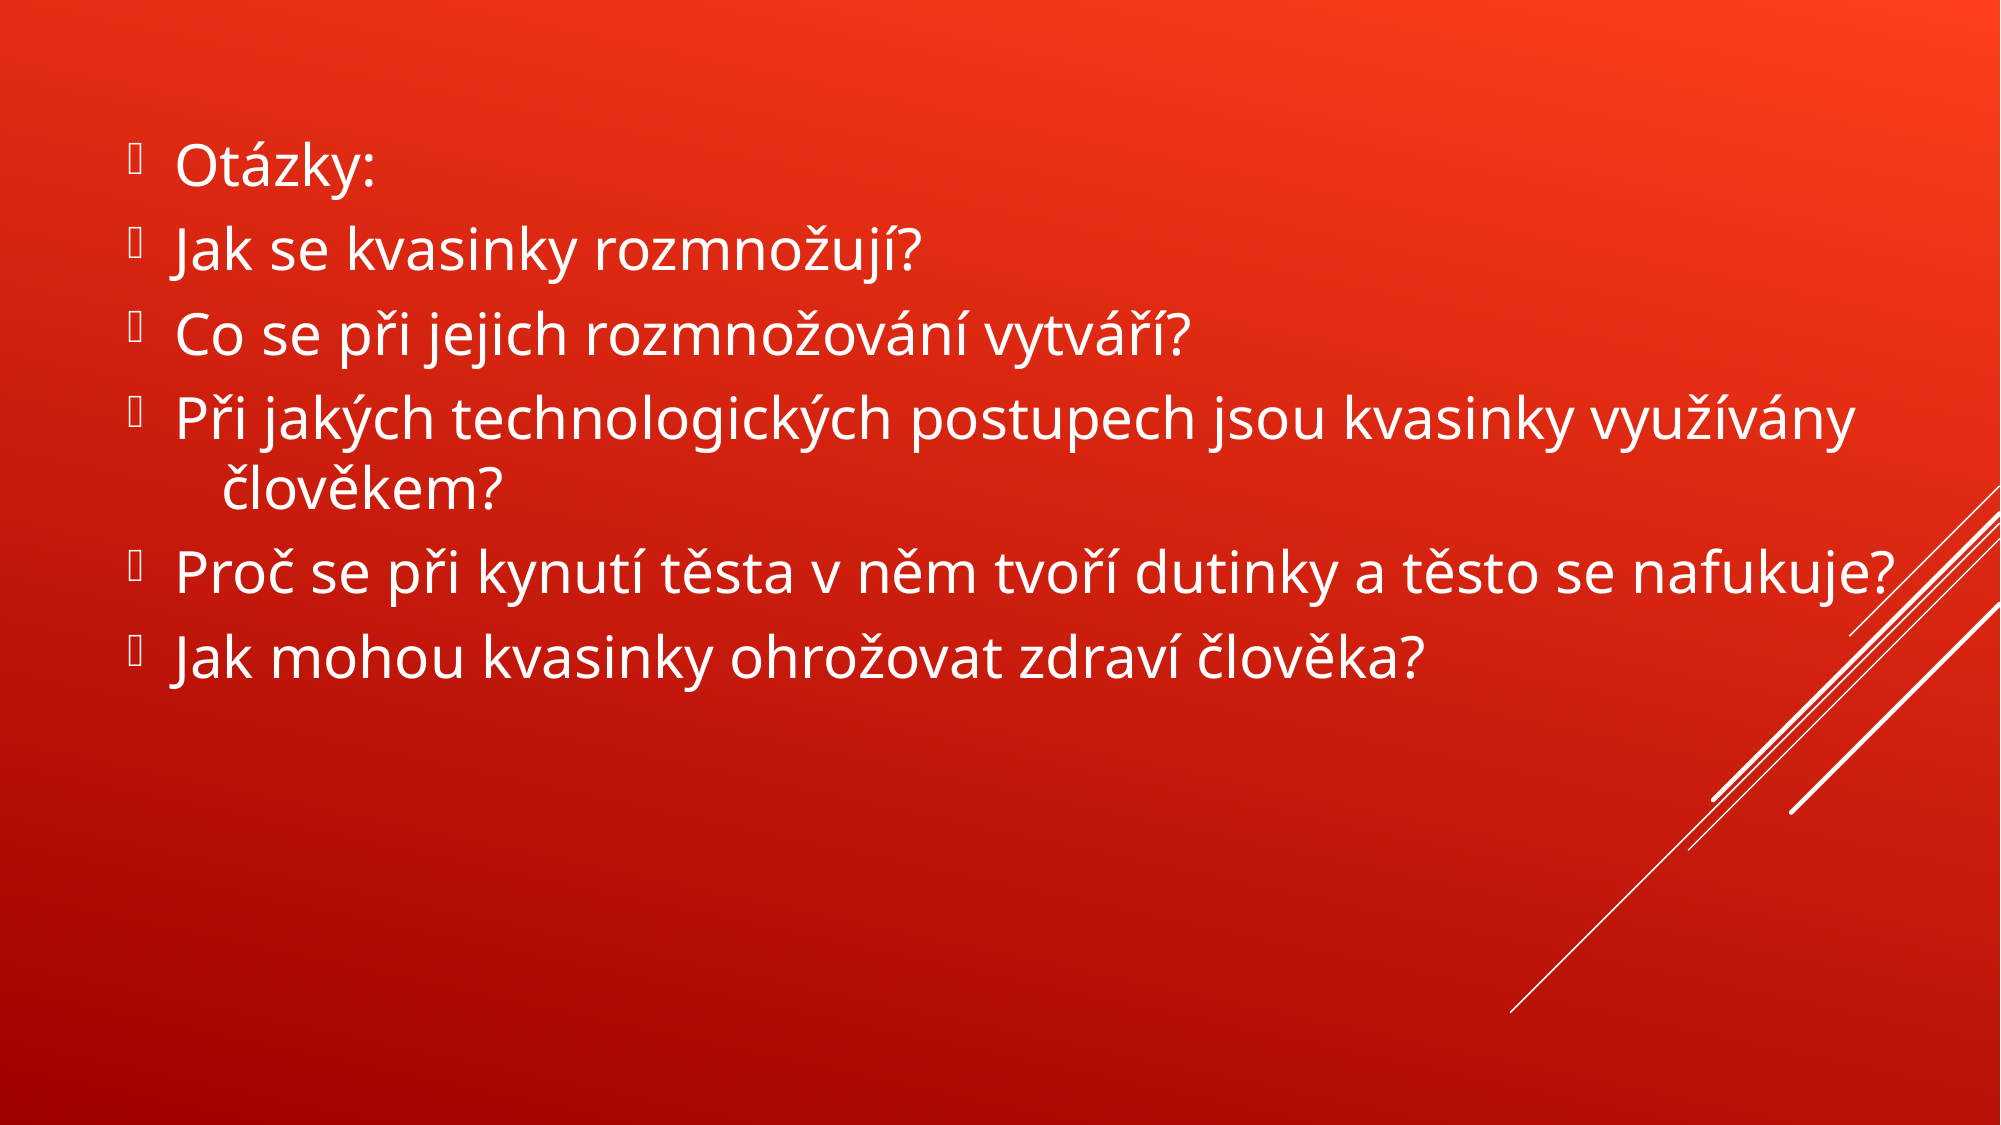

Otázky:
Jak se kvasinky rozmnožují?
Co se při jejich rozmnožování vytváří?
Při jakých technologických postupech jsou kvasinky využívány člověkem?
Proč se při kynutí těsta v něm tvoří dutinky a těsto se nafukuje?
Jak mohou kvasinky ohrožovat zdraví člověka?
#